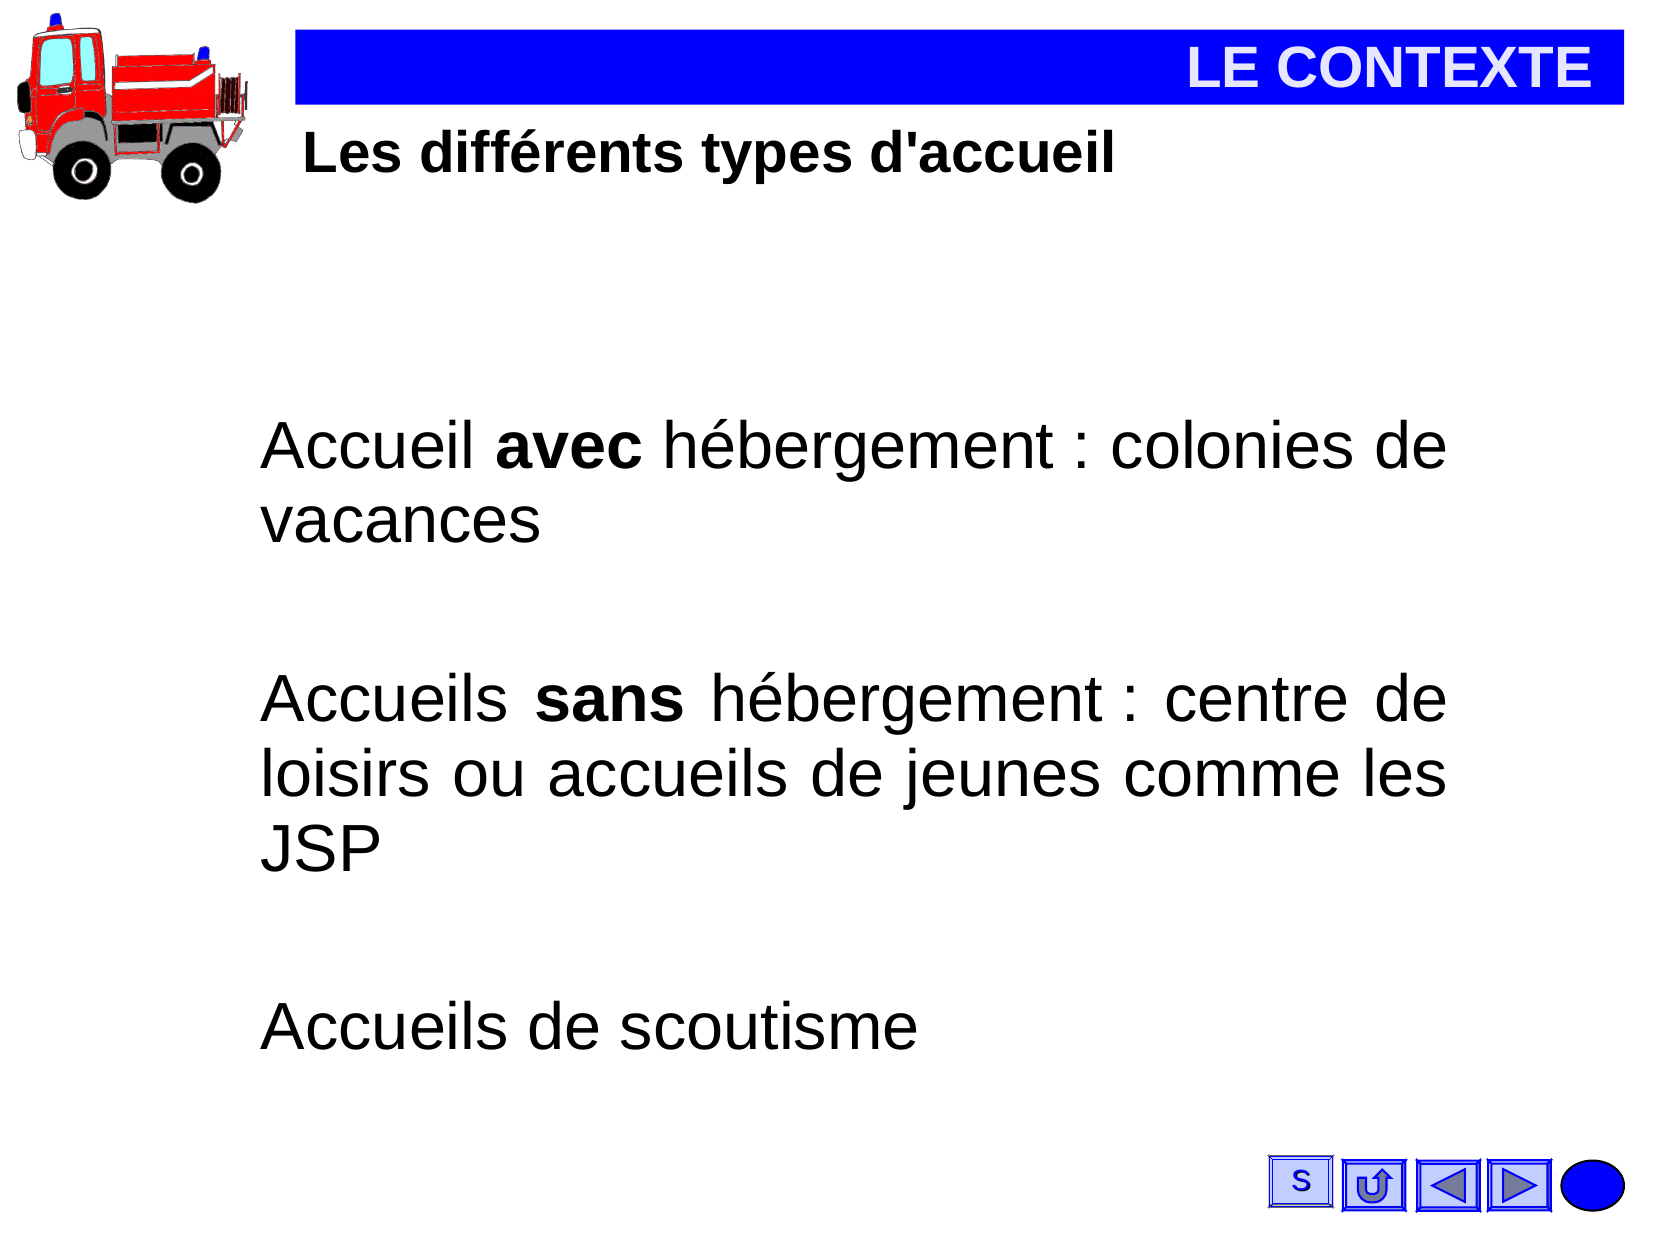

LE CONTEXTE
Les différents types d'accueil
# Accueil avec hébergement : colonies de vacances
Accueils sans hébergement : centre de loisirs ou accueils de jeunes comme les JSP
Accueils de scoutisme